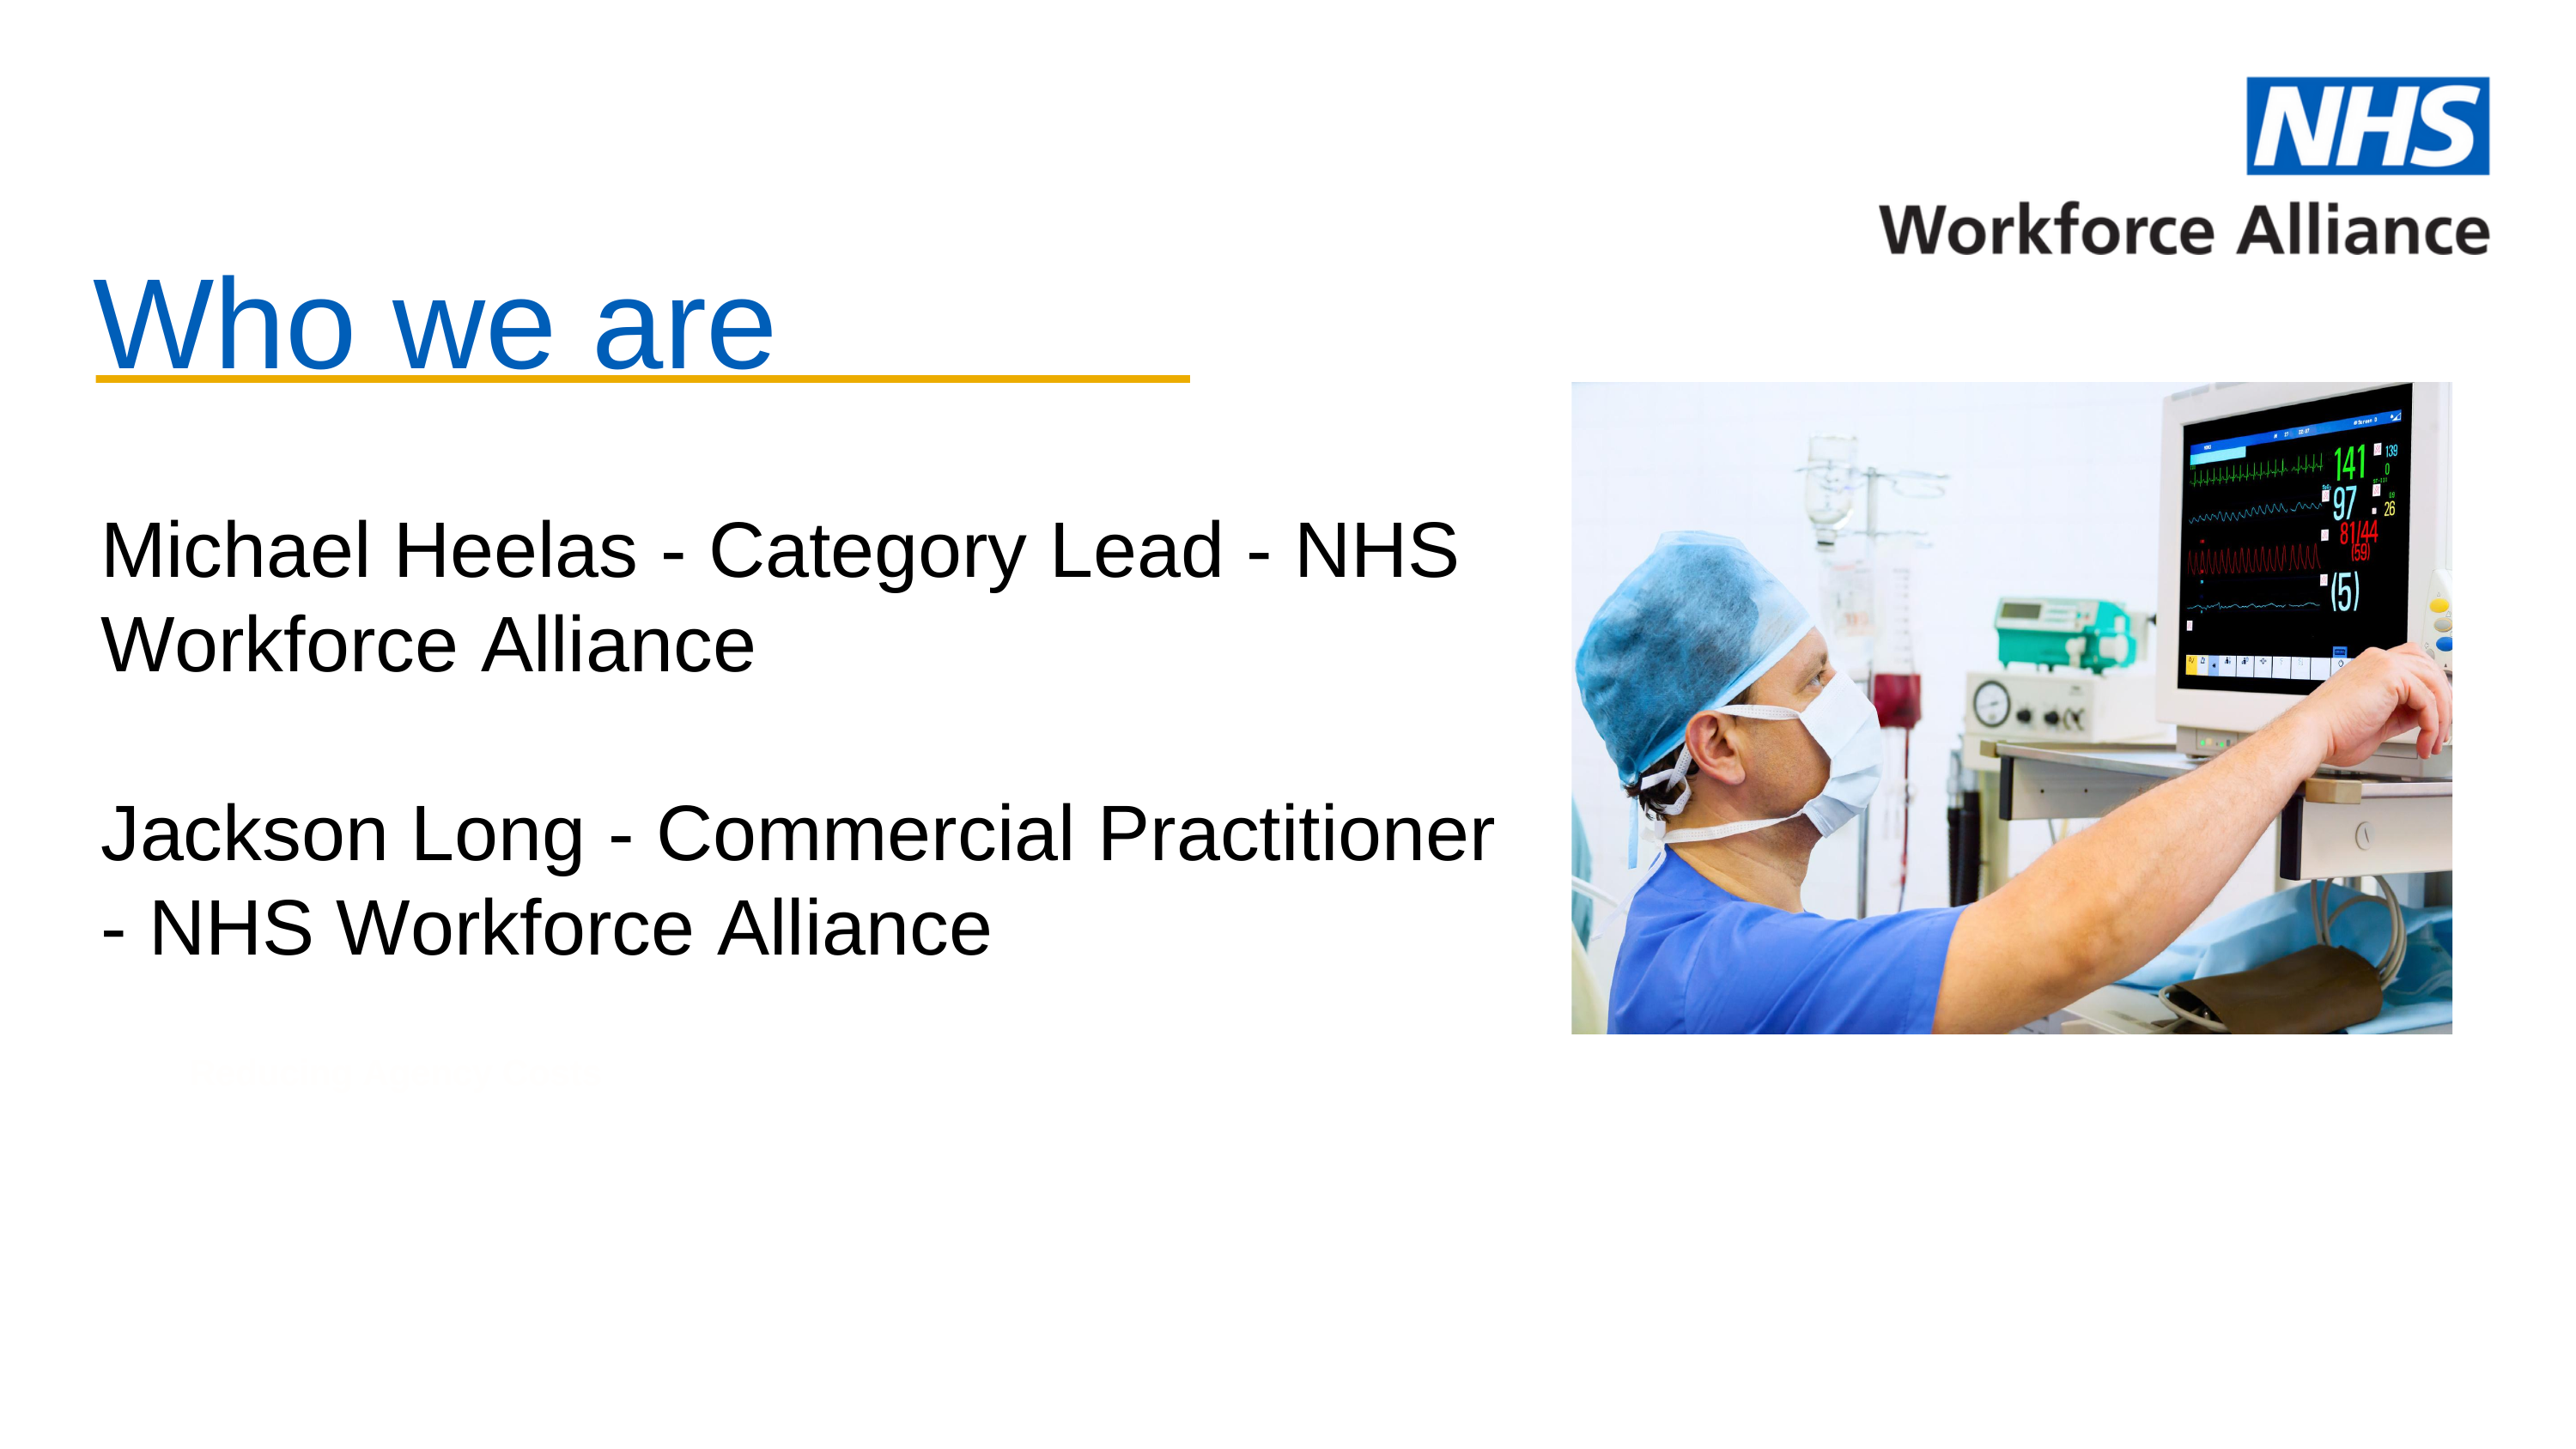

Who we are
Michael Heelas - Category Lead - NHS Workforce Alliance
Jackson Long - Commercial Practitioner - NHS Workforce Alliance
Reducing Agency Costs
Lorem ipsum dolor sit amet, consectetur adipiscing elit, sed do eiusmod tempor incididunt ut labore